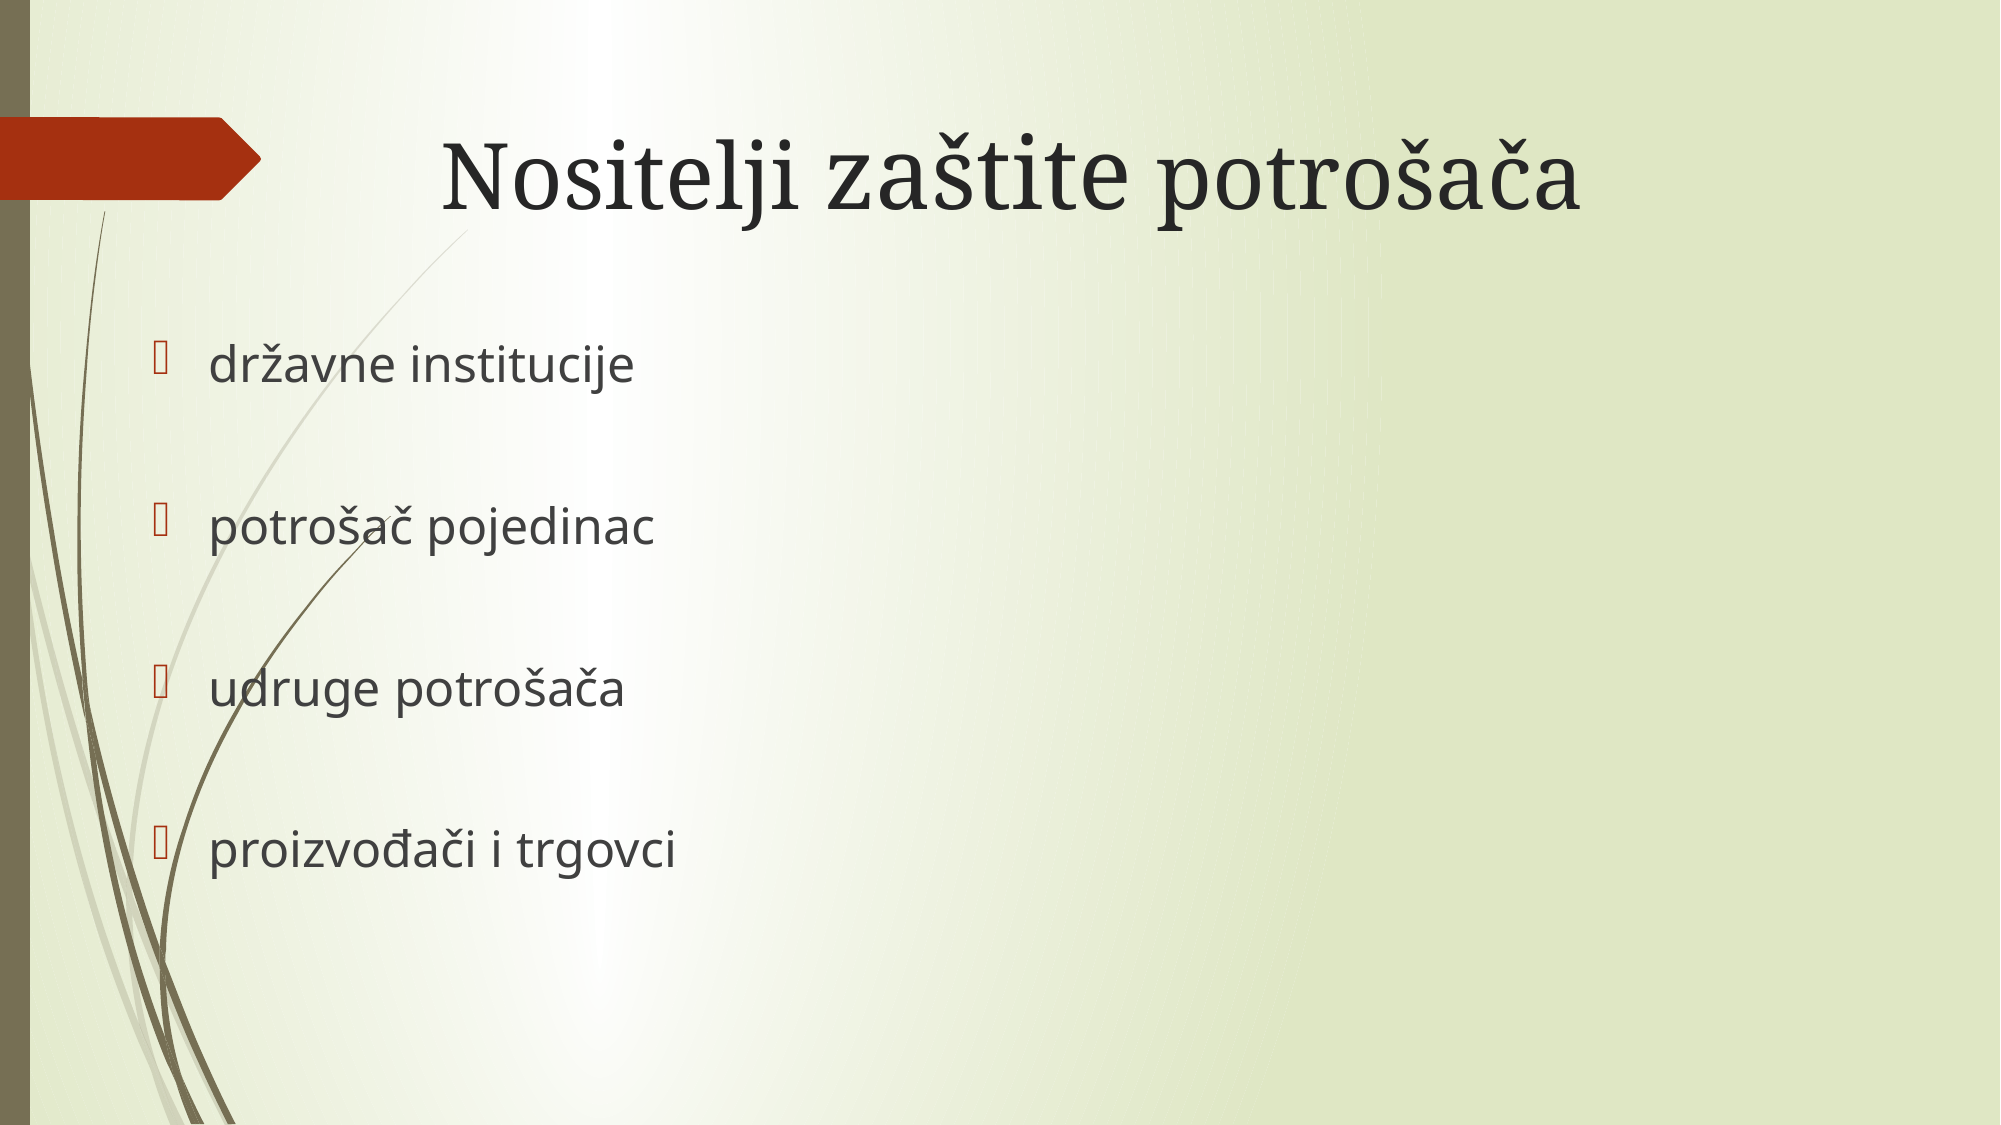

# Nositelji zaštite potrošača
državne institucije
potrošač pojedinac
udruge potrošača
proizvođači i trgovci